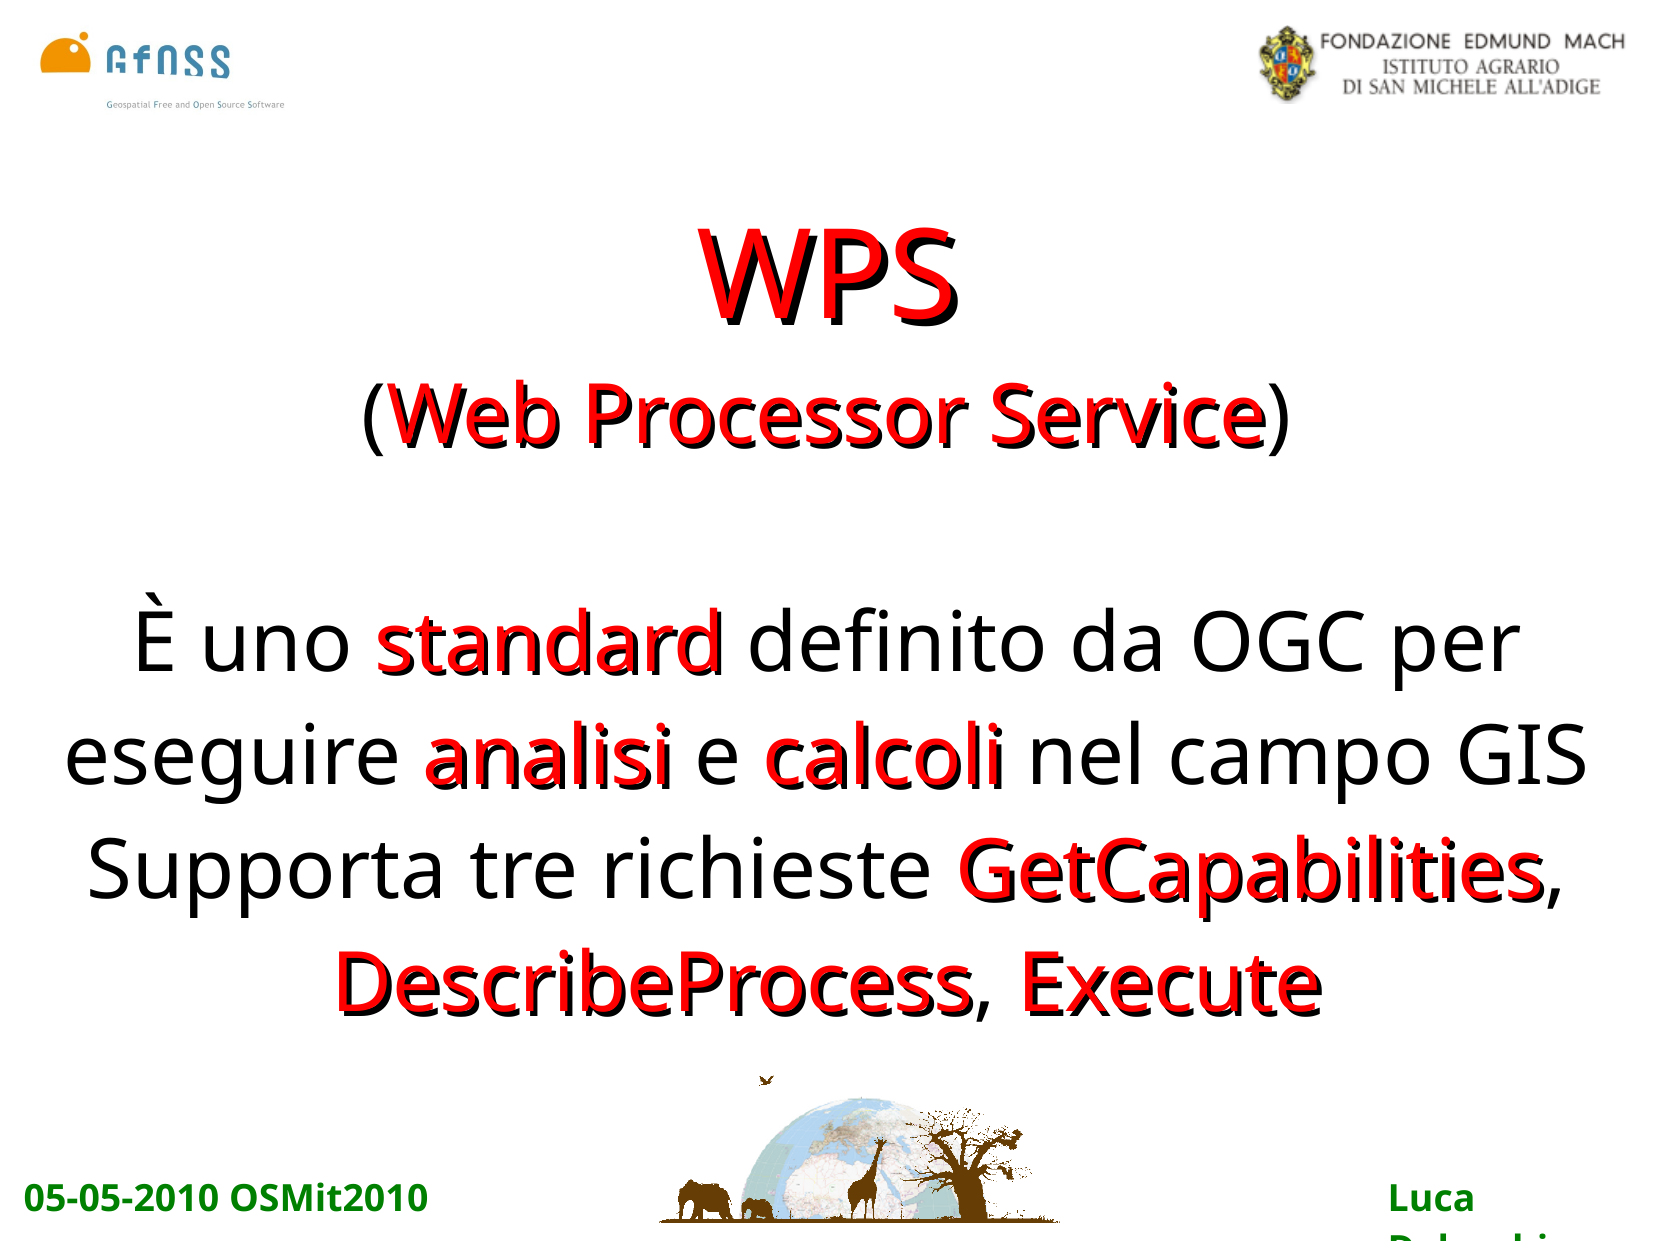

WPS
(Web Processor Service)
È uno standard definito da OGC per eseguire analisi e calcoli nel campo GIS
Supporta tre richieste GetCapabilities, DescribeProcess, Execute